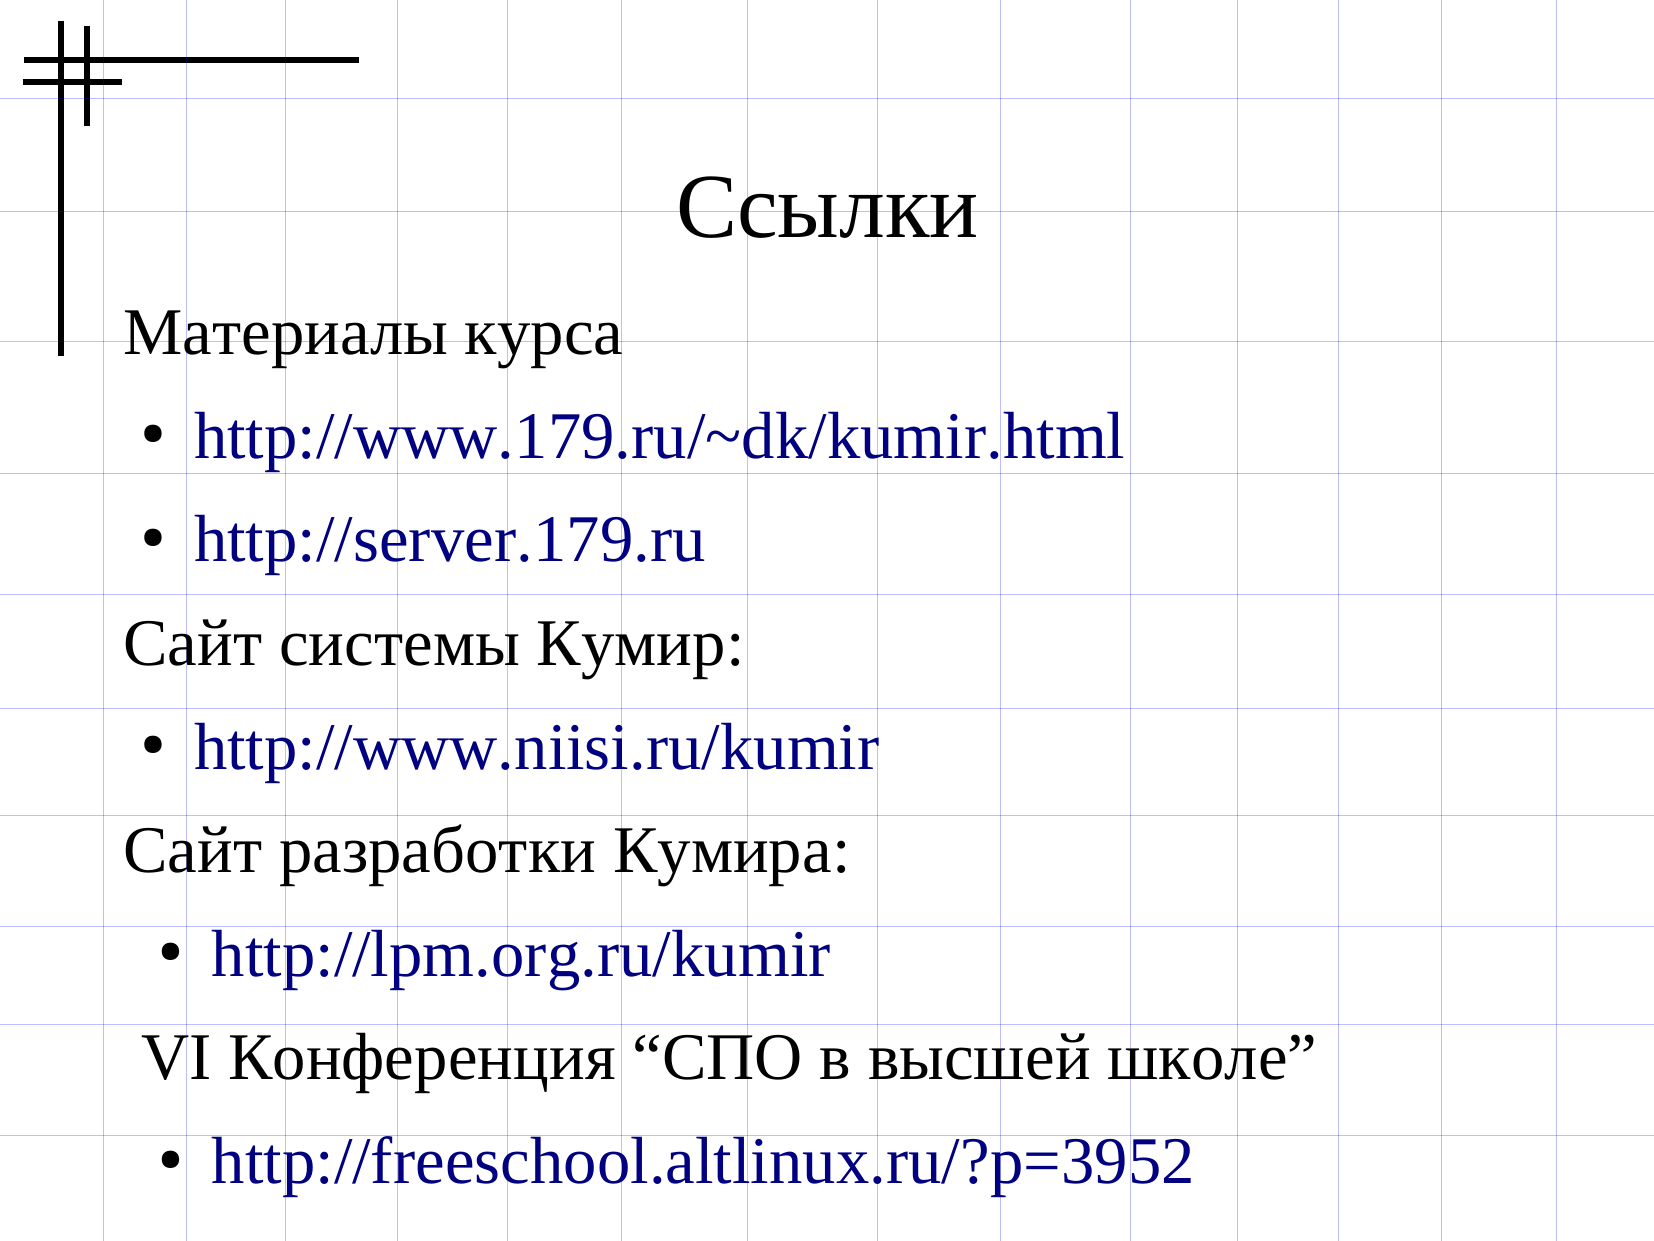

# Cсылки
Материалы курса
http://www.179.ru/~dk/kumir.html
http://server.179.ru
Сайт системы Кумир:
http://www.niisi.ru/kumir
Сайт разработки Кумира:
http://lpm.org.ru/kumir
VI Конференция “СПО в высшей школе”
http://freeschool.altlinux.ru/?p=3952